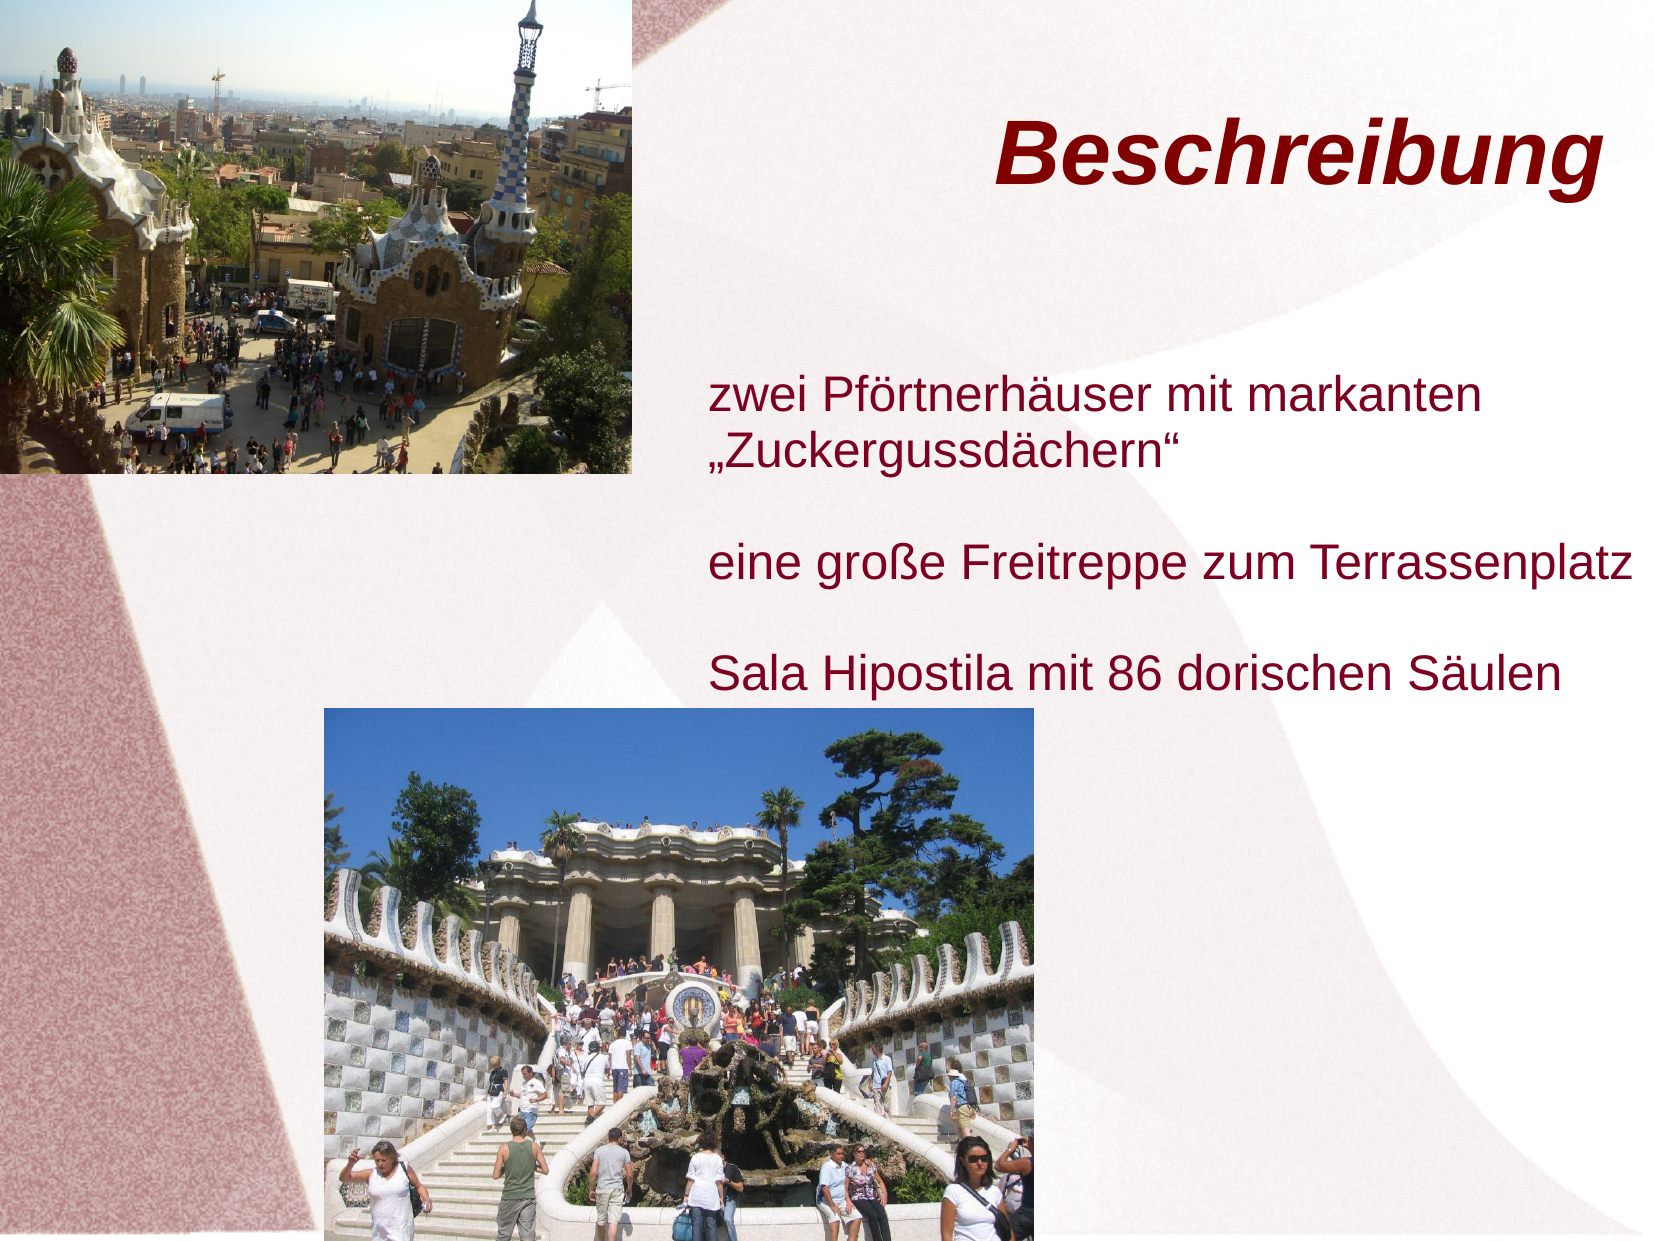

# Beschreibung
 zwei Pförtnerhäuser mit markanten „Zuckergussdächern“
 eine große Freitreppe zum Terrassenplatz
 Sala Hipostila mit 86 dorischen Säulen